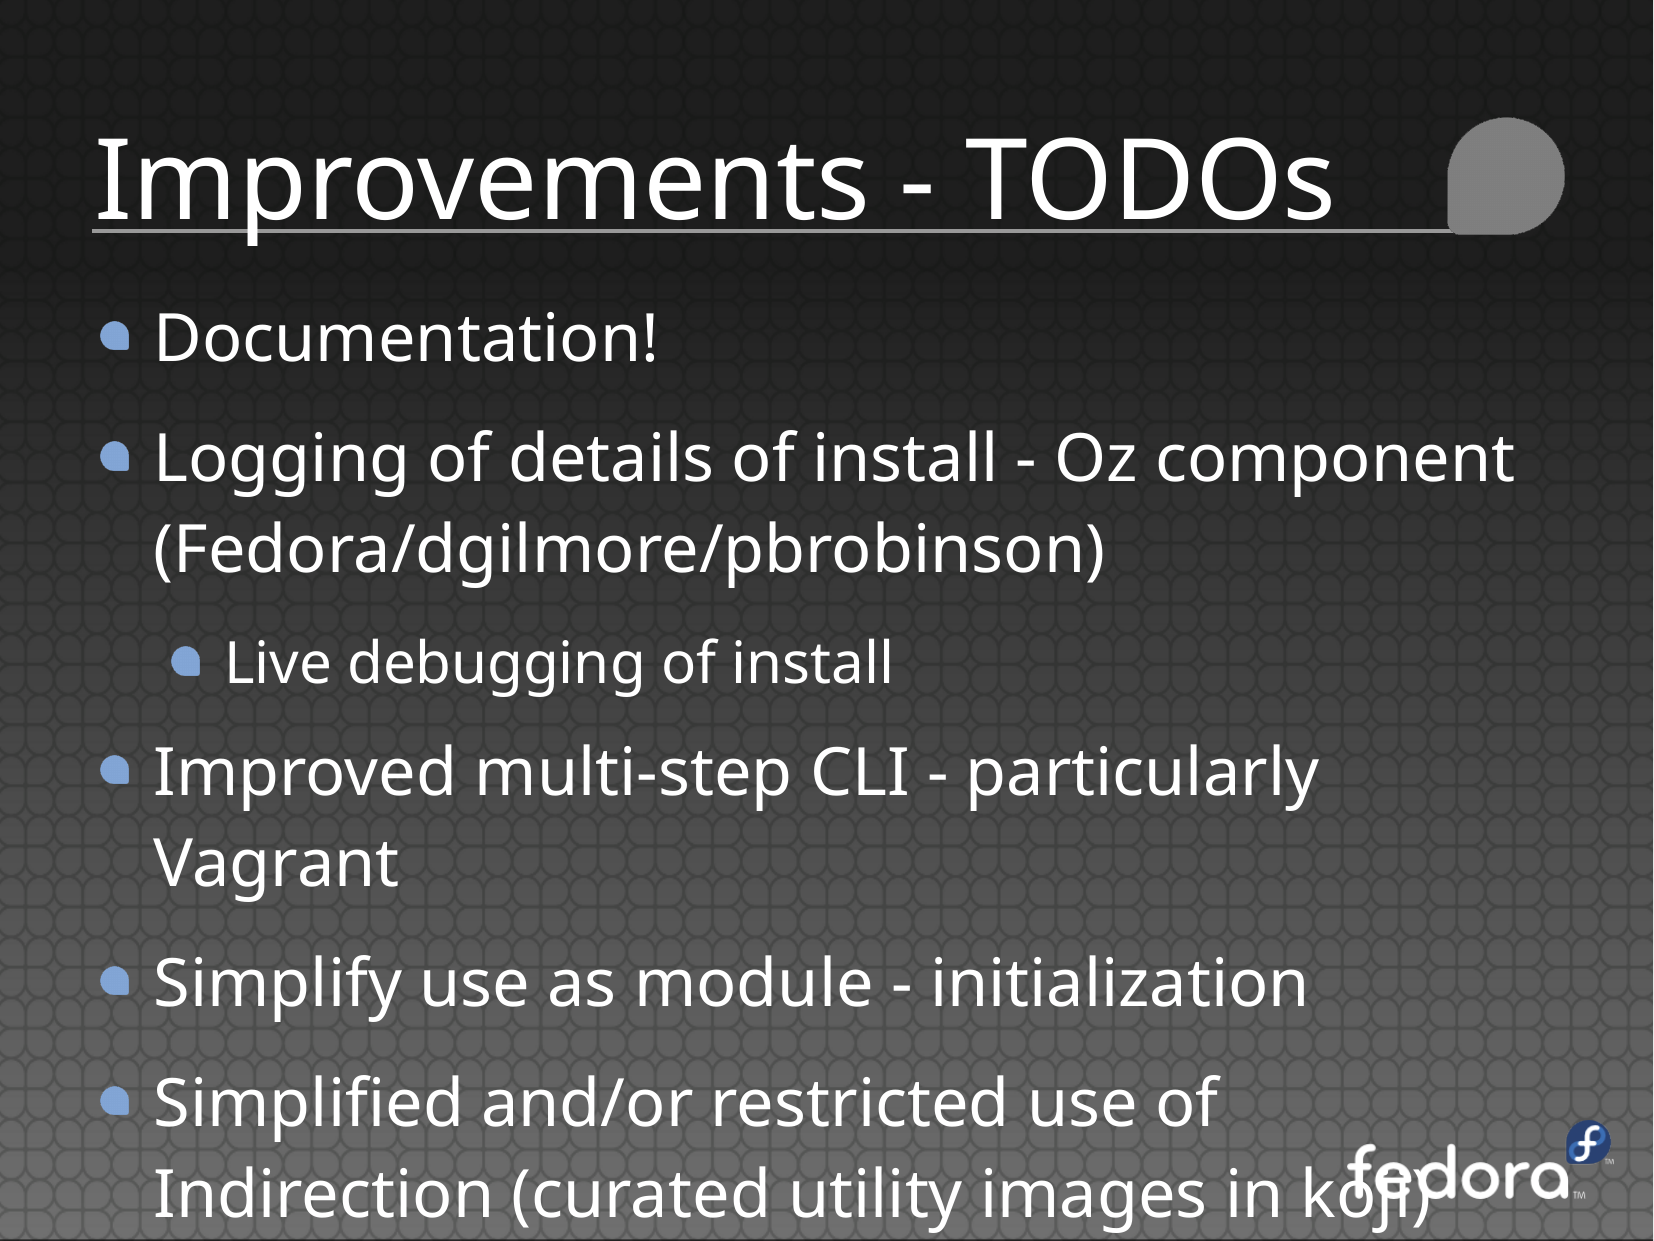

Improvements - TODOs
# Documentation!
Logging of details of install - Oz component (Fedora/dgilmore/pbrobinson)
Live debugging of install
Improved multi-step CLI - particularly Vagrant
Simplify use as module - initialization
Simplified and/or restricted use of Indirection (curated utility images in koji)
GCE and Azure target support